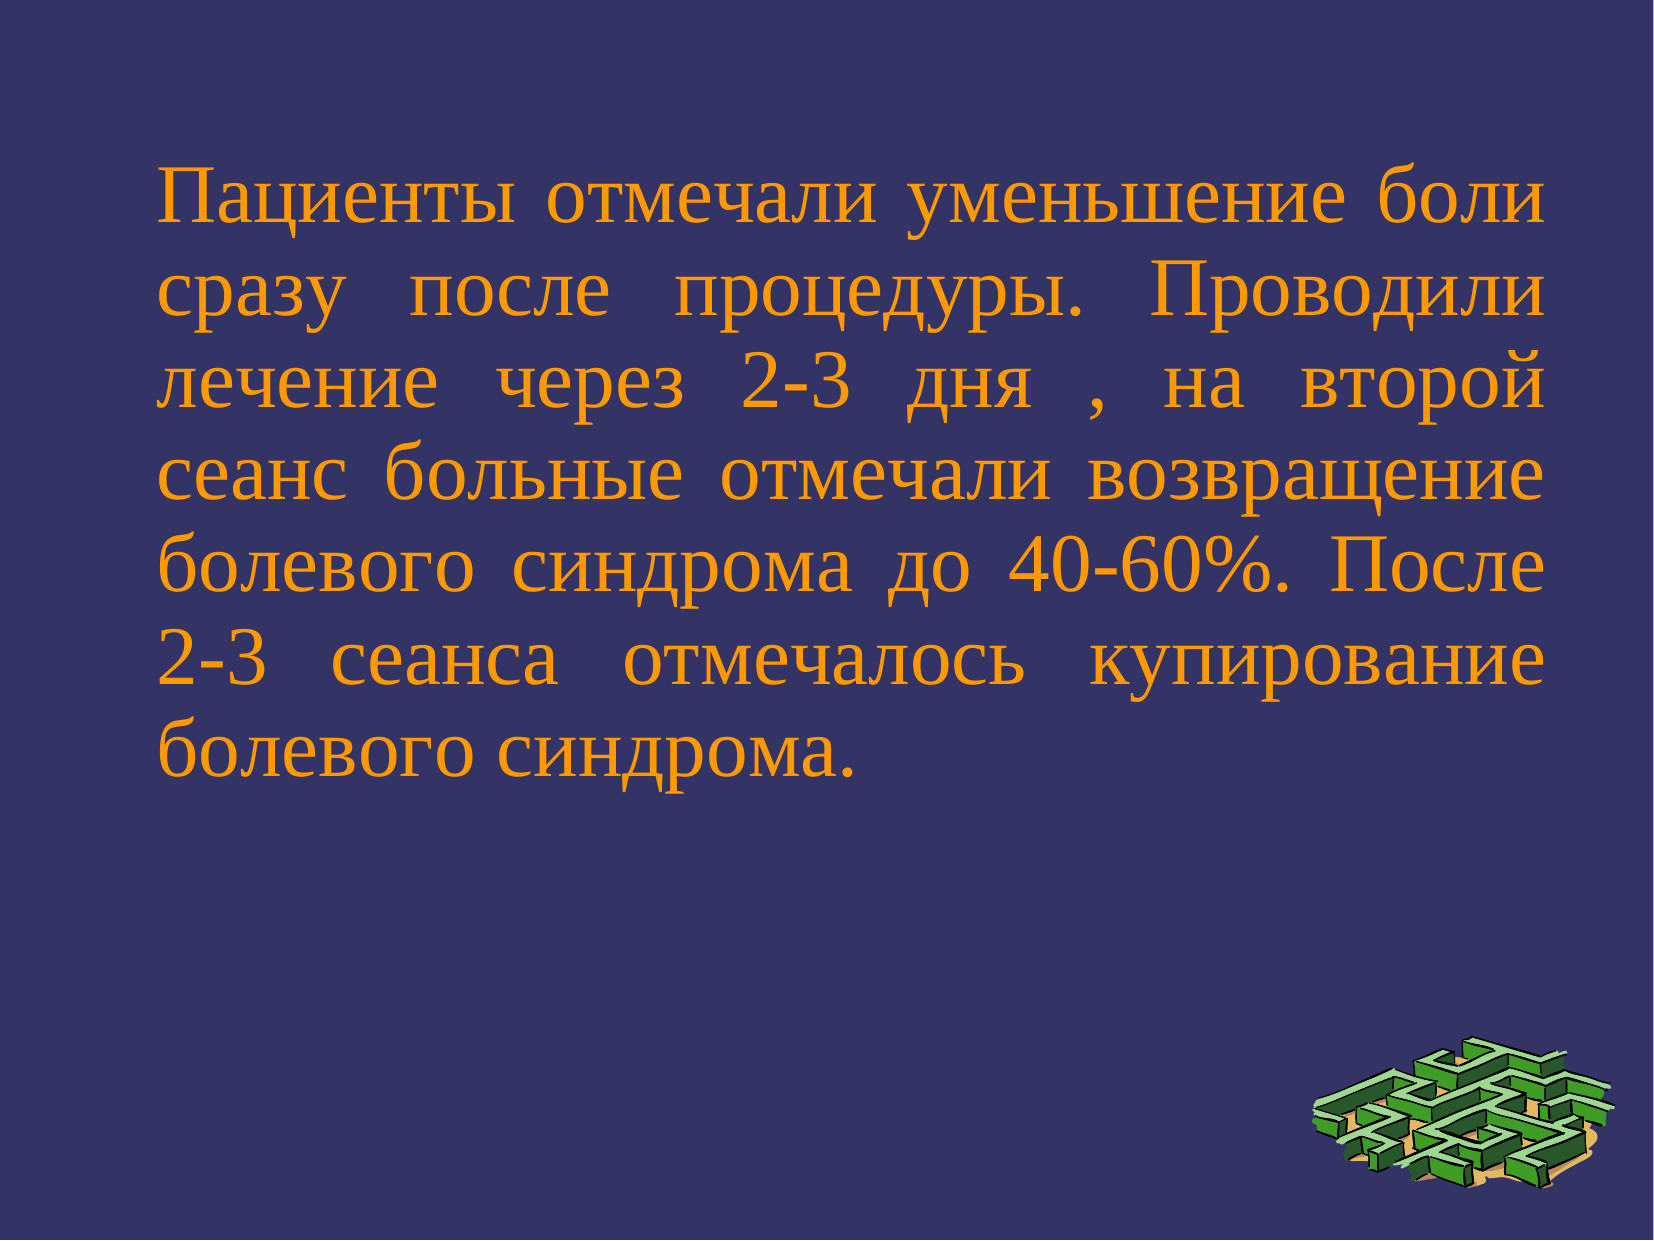

# Пациенты отмечали уменьшение боли сразу после процедуры. Проводили лечение через 2-3 дня , на второй сеанс больные отмечали возвращение болевого синдрома до 40-60%. После 2-3 сеанса отмечалось купирование болевого синдрома.